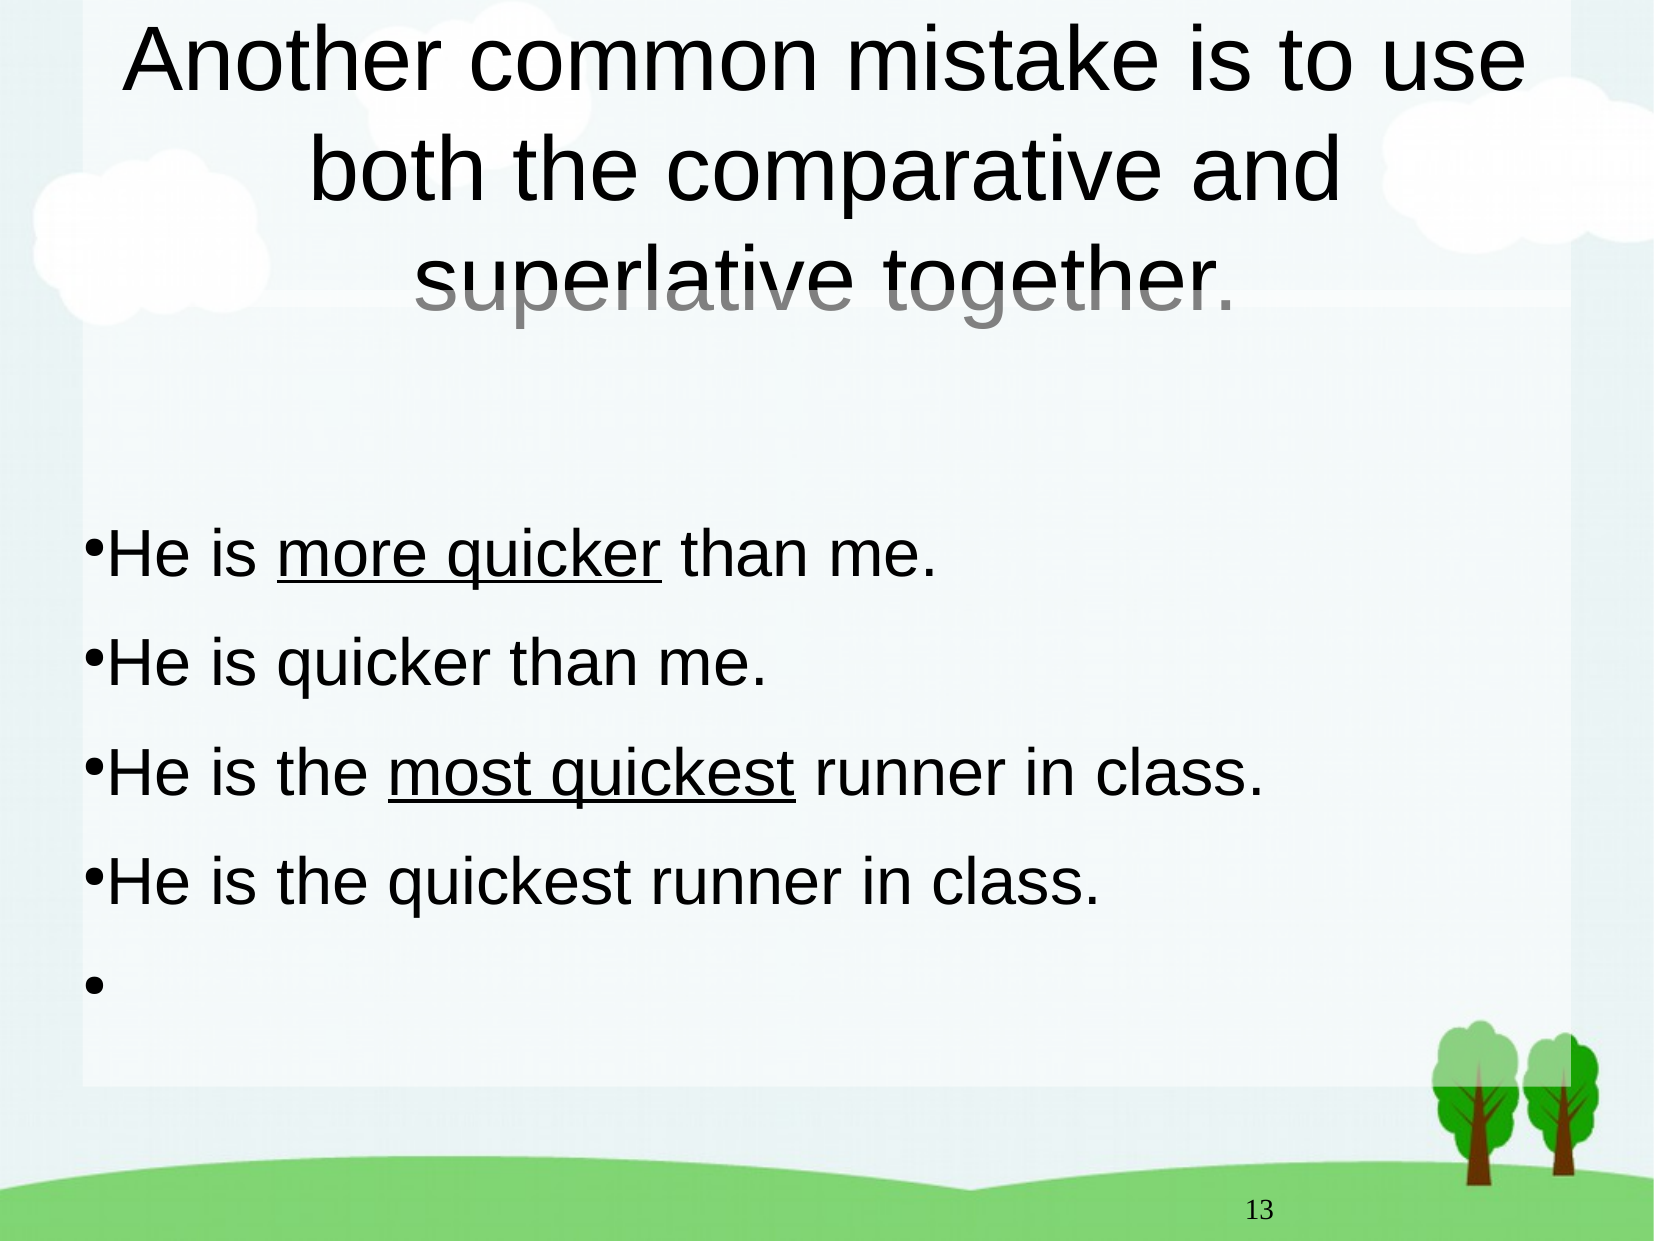

# Another common mistake is to use both the comparative and superlative together.
He is more quicker than me.
He is quicker than me.
He is the most quickest runner in class.
He is the quickest runner in class.